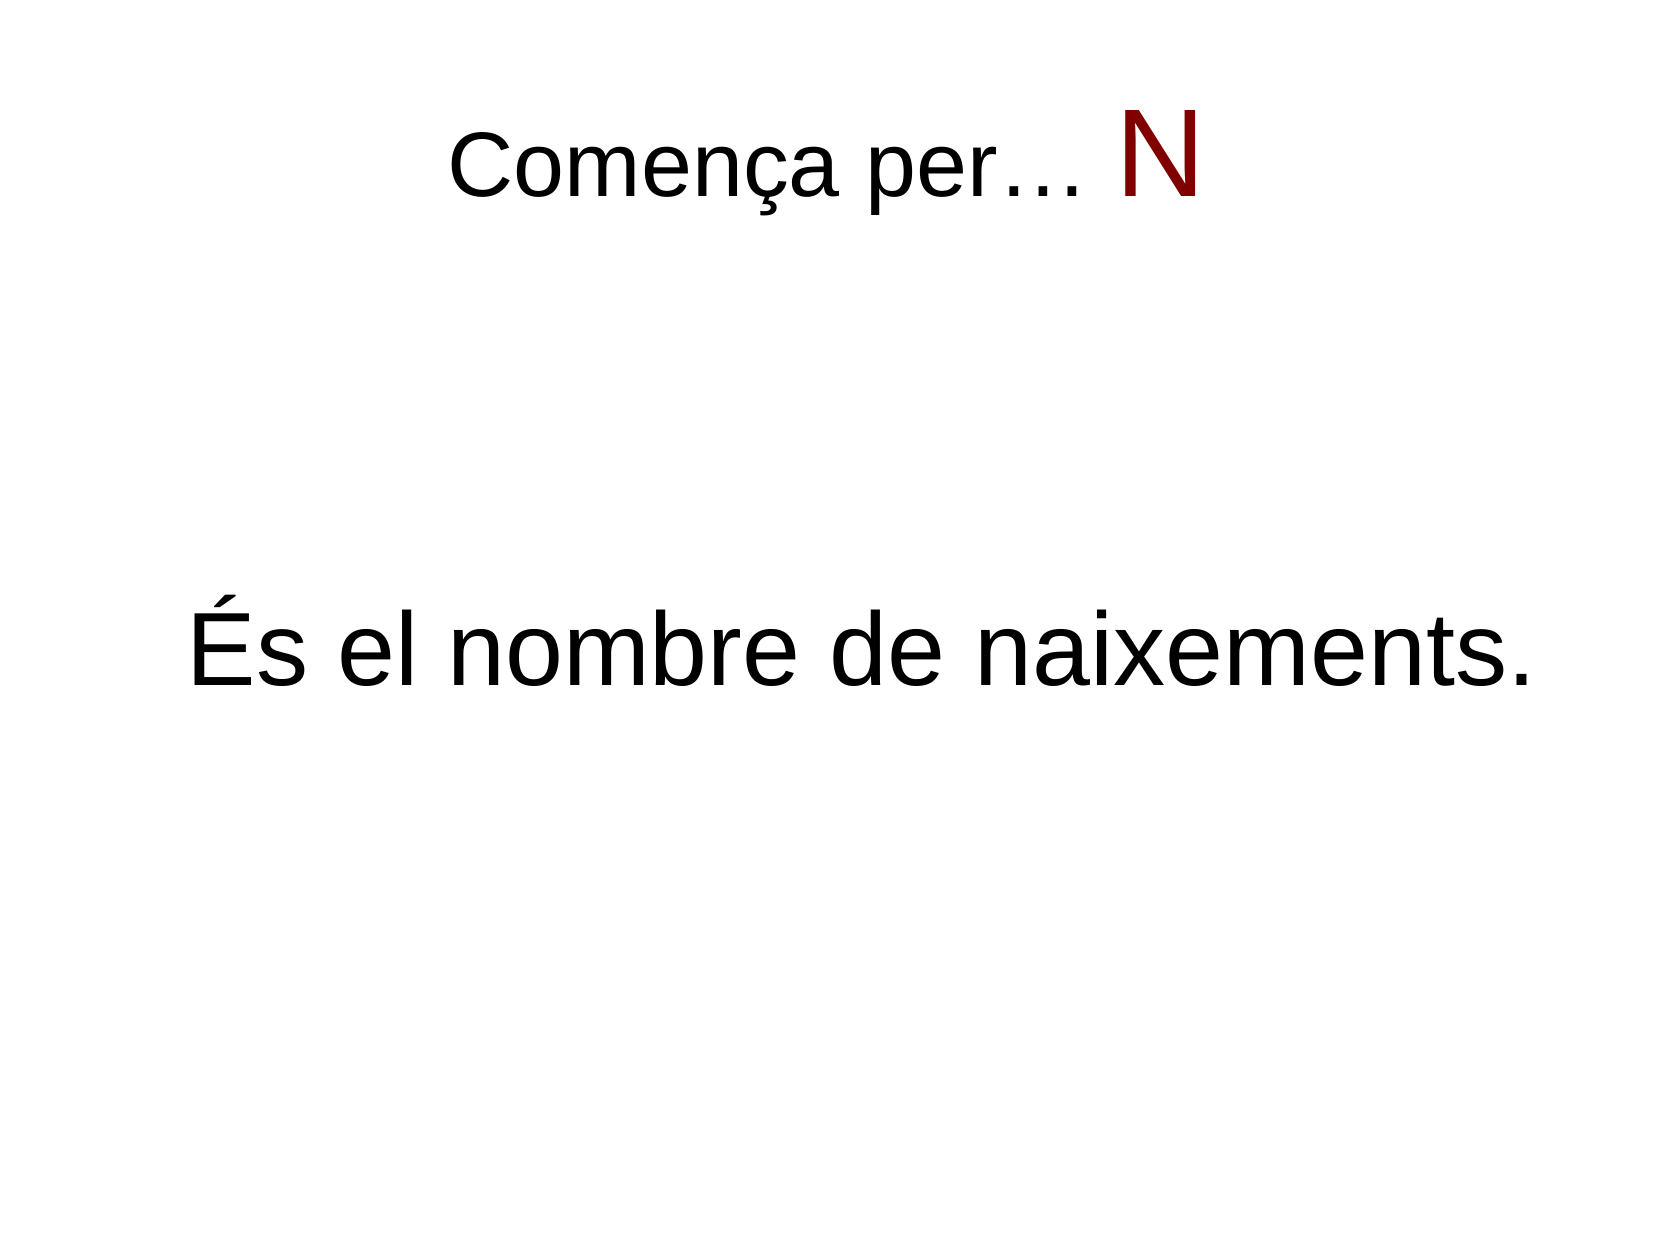

# Comença per… N
És el nombre de naixements.